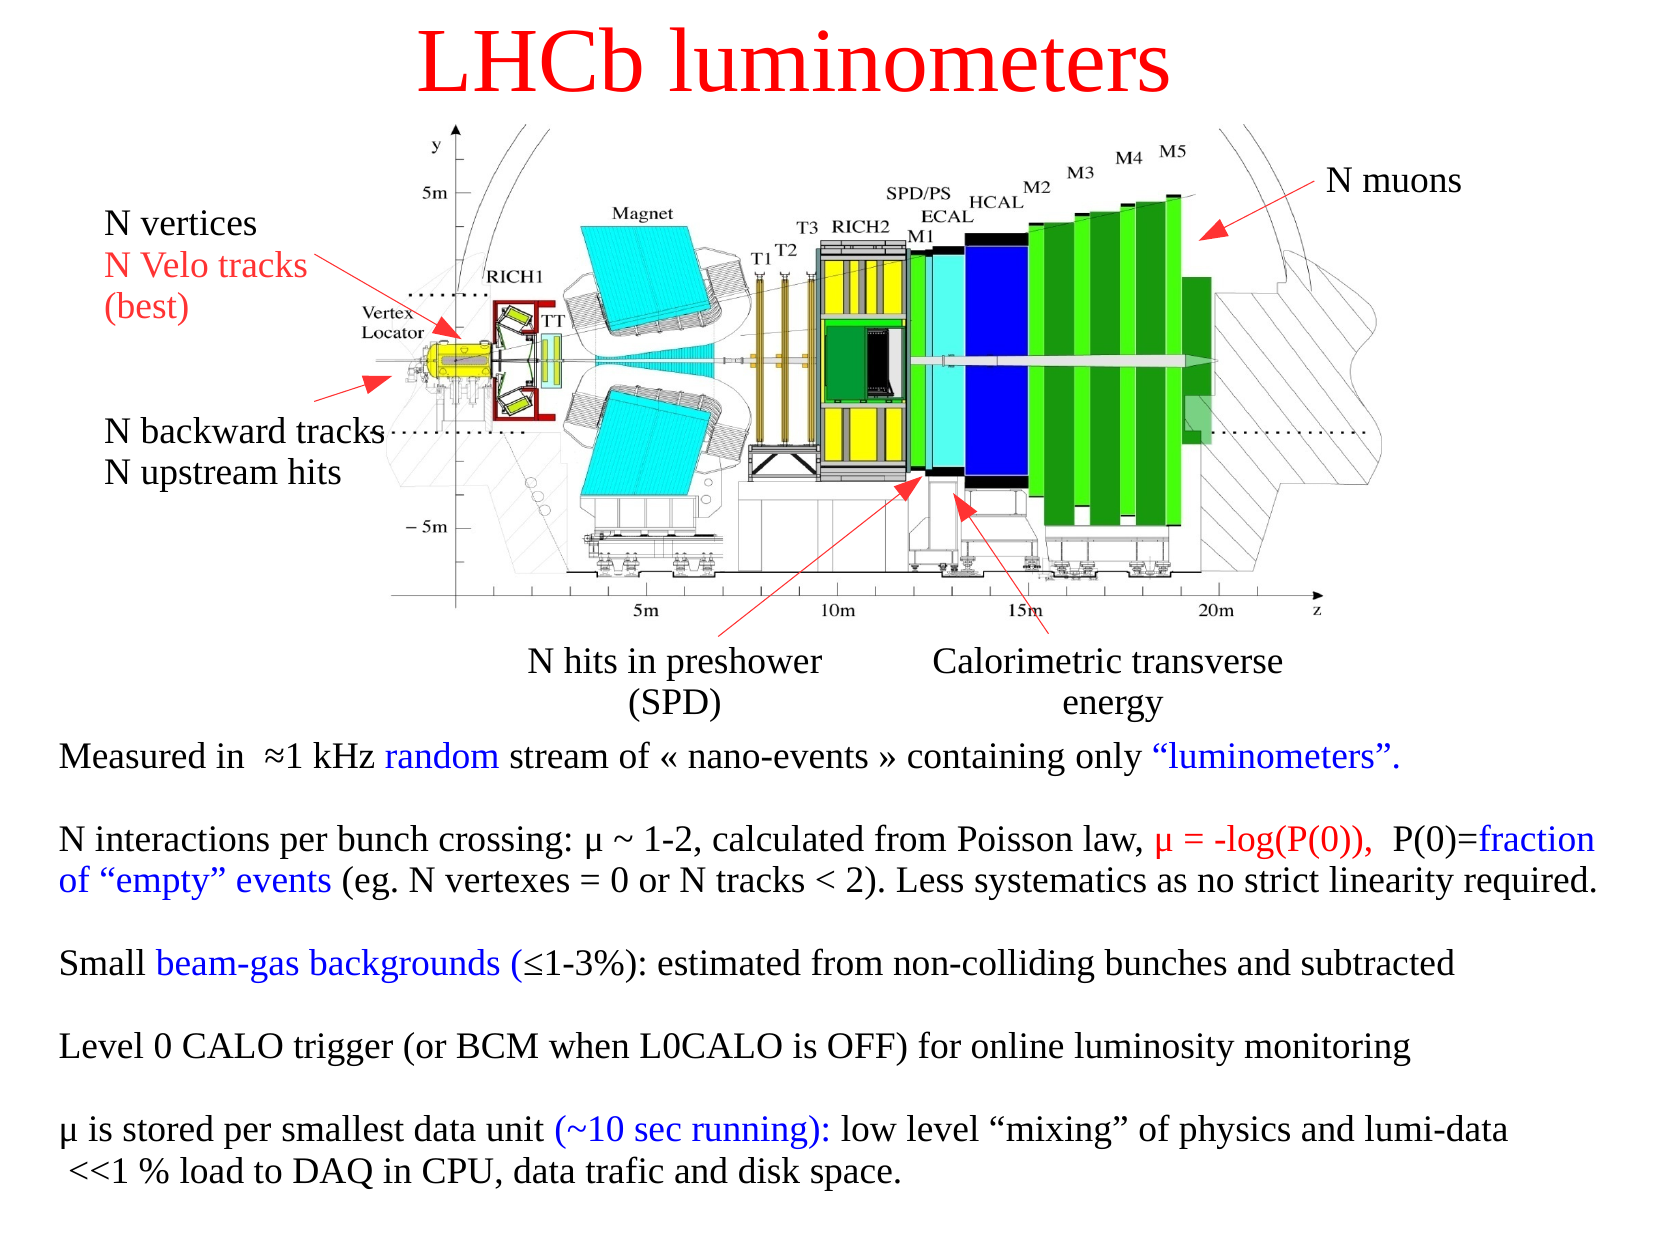

LHCb luminometers
N muons
N vertices
N Velo tracks
(best)
N backward tracks
N upstream hits
N hits in preshower
(SPD)
Calorimetric transverse energy
Measured in ≈1 kHz random stream of « nano-events » containing only “luminometers”.
N interactions per bunch crossing: μ ~ 1-2, calculated from Poisson law, μ = -log(P(0)), P(0)=fraction of “empty” events (eg. N vertexes = 0 or N tracks < 2). Less systematics as no strict linearity required.
Small beam-gas backgrounds (≤1-3%): estimated from non-colliding bunches and subtracted
Level 0 CALO trigger (or BCM when L0CALO is OFF) for online luminosity monitoring
μ is stored per smallest data unit (~10 sec running): low level “mixing” of physics and lumi-data
 <<1 % load to DAQ in CPU, data trafic and disk space.